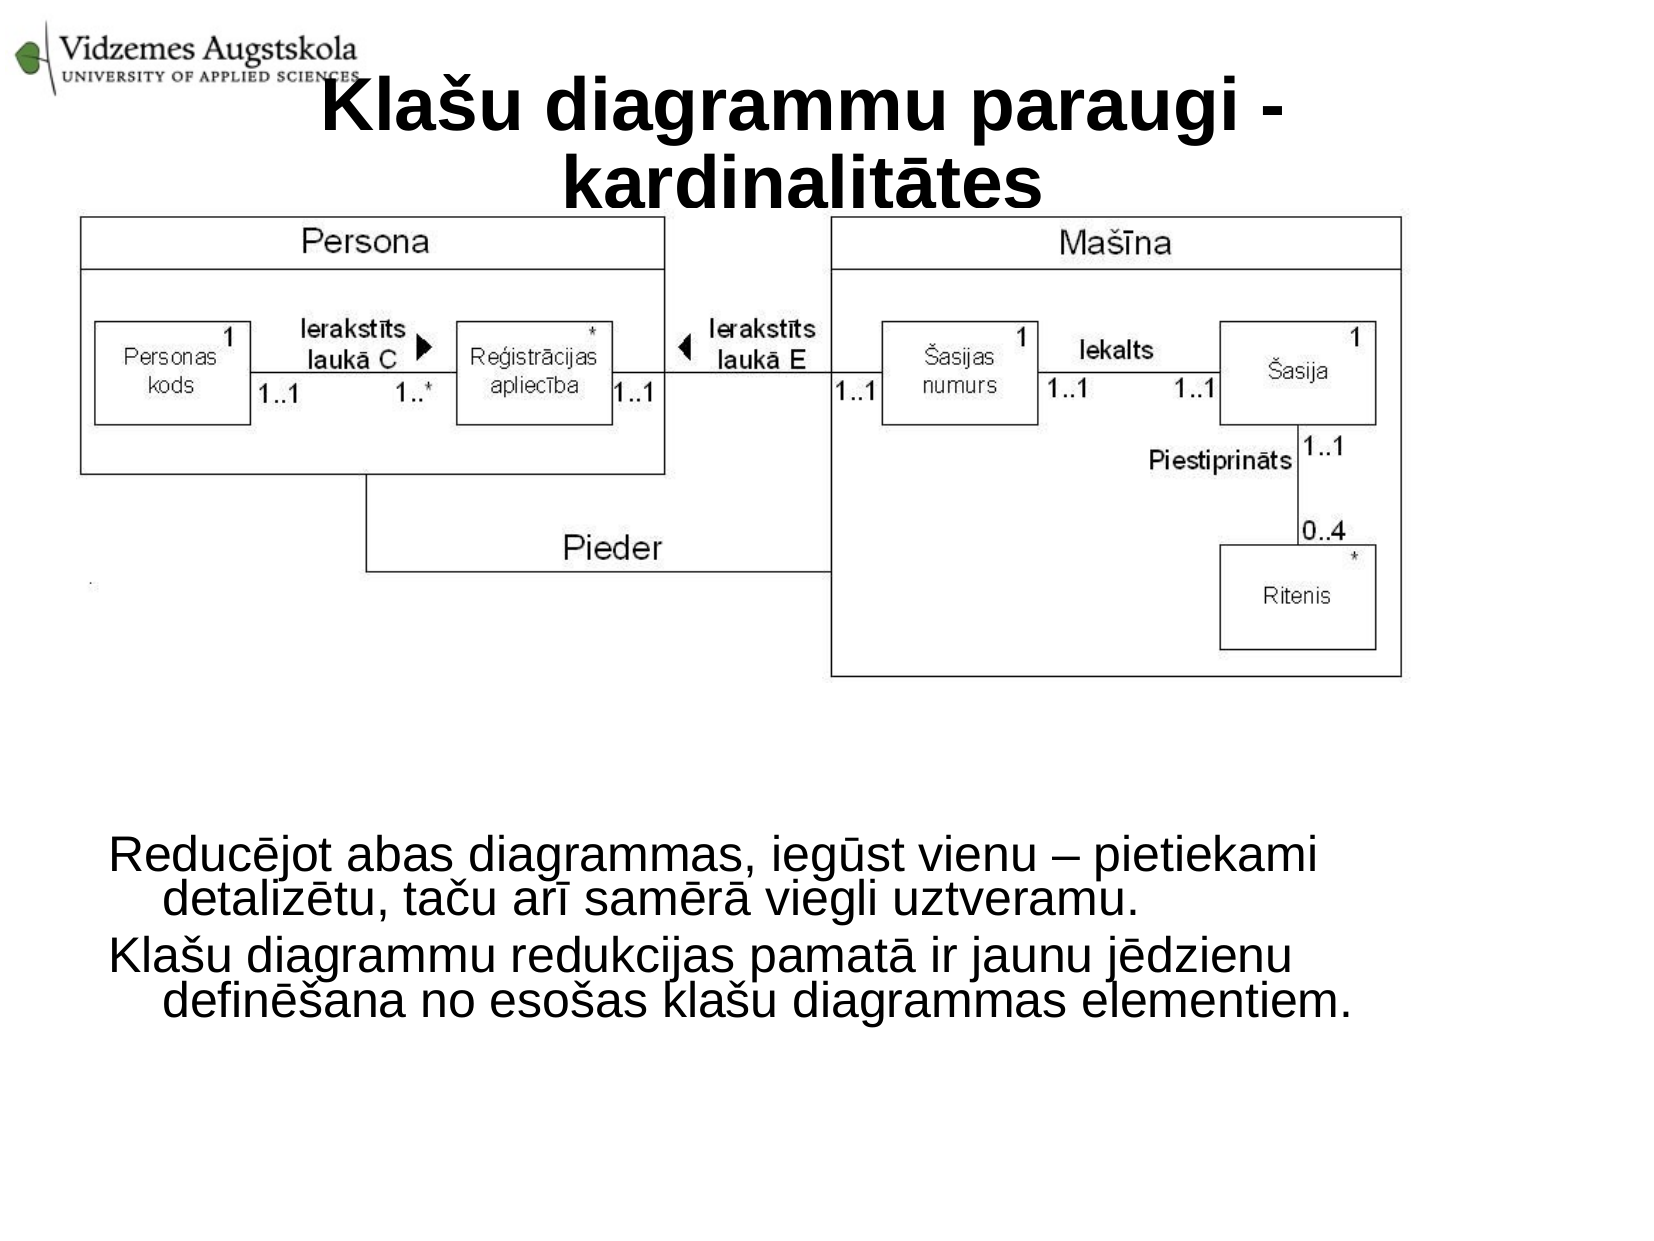

# Klašu diagrammu paraugi - kardinalitātes
Reducējot abas diagrammas, iegūst vienu – pietiekami detalizētu, taču arī samērā viegli uztveramu.
Klašu diagrammu redukcijas pamatā ir jaunu jēdzienu definēšana no esošas klašu diagrammas elementiem.